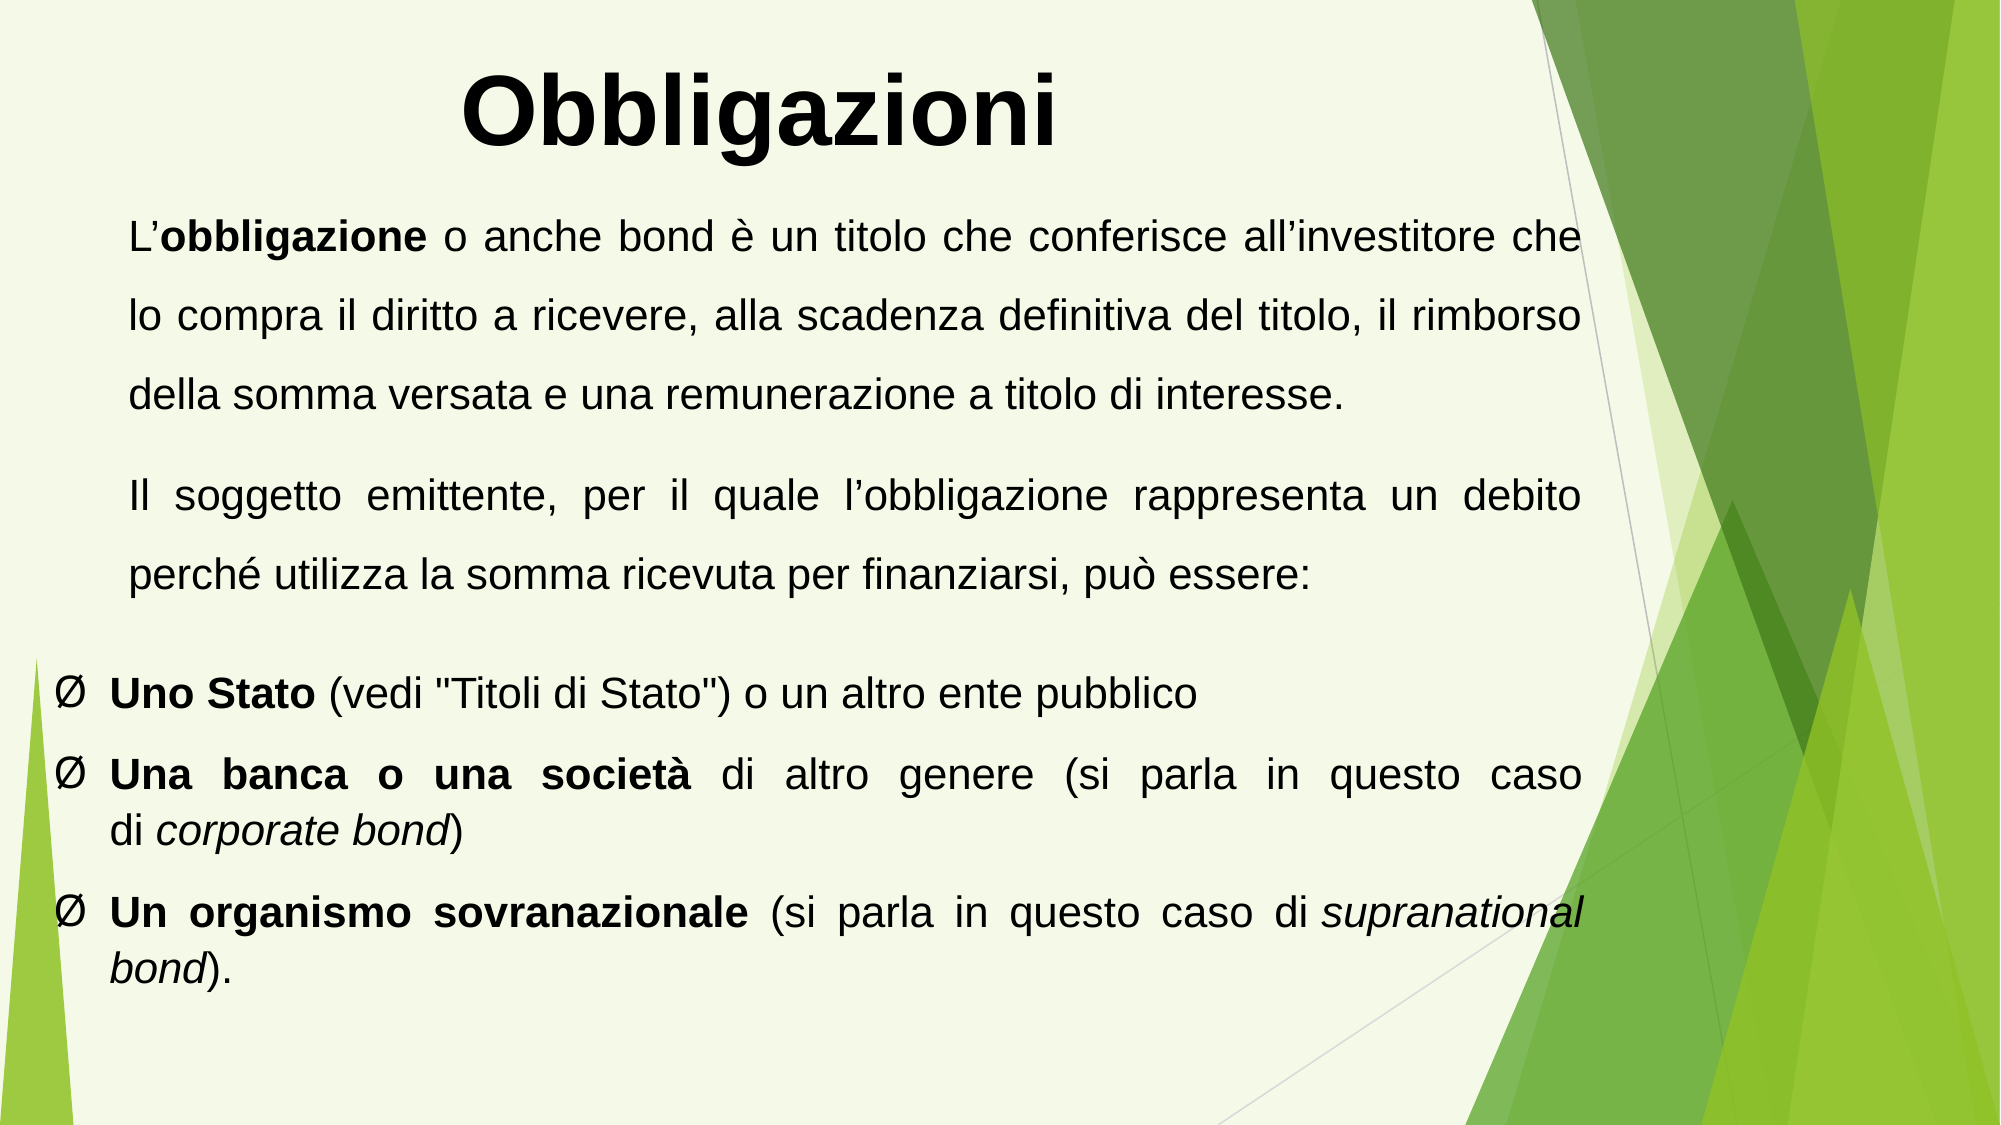

Obbligazioni
L’obbligazione o anche bond è un titolo che conferisce all’investitore che lo compra il diritto a ricevere, alla scadenza definitiva del titolo, il rimborso della somma versata e una remunerazione a titolo di interesse.
Il soggetto emittente, per il quale l’obbligazione rappresenta un debito perché utilizza la somma ricevuta per finanziarsi, può essere:
Uno Stato (vedi "Titoli di Stato") o un altro ente pubblico
Una banca o una società di altro genere (si parla in questo caso di corporate bond)
Un organismo sovranazionale (si parla in questo caso di supranational bond).